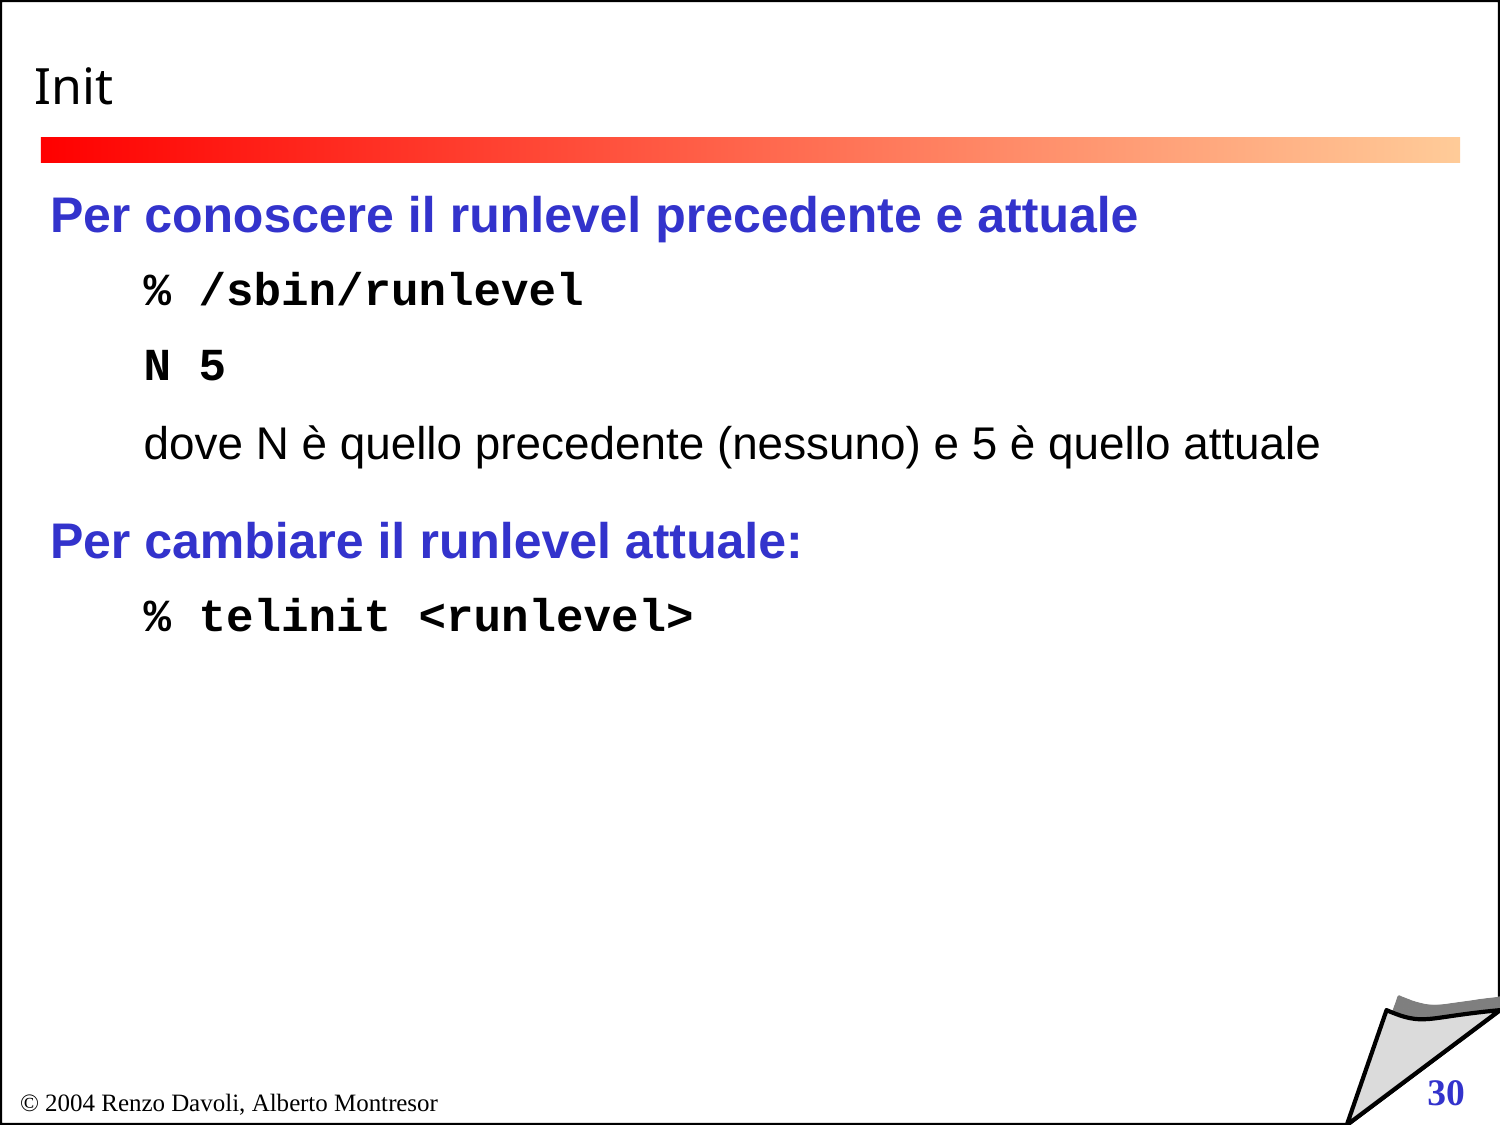

# Init
Per conoscere il runlevel precedente e attuale
% /sbin/runlevel
N 5
dove N è quello precedente (nessuno) e 5 è quello attuale
Per cambiare il runlevel attuale:
% telinit <runlevel>